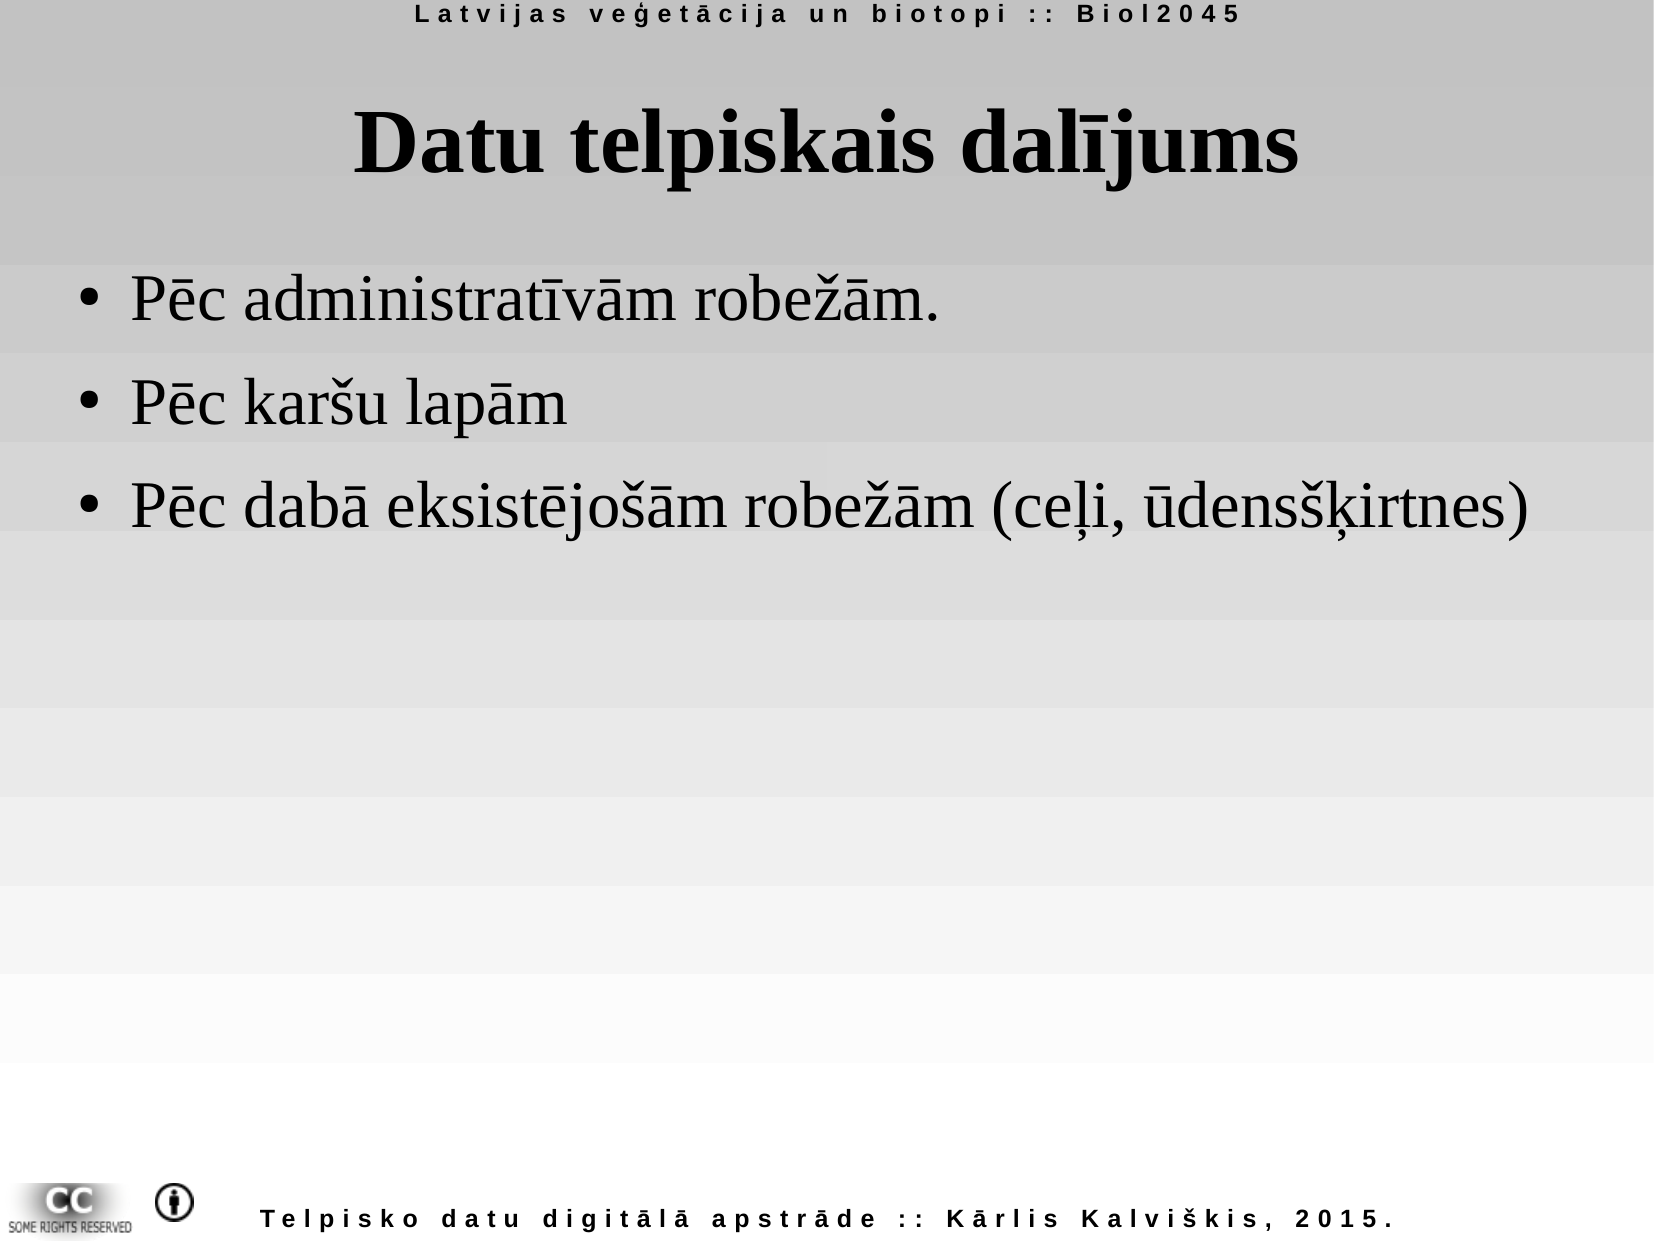

# Datu telpiskais dalījums
Pēc administratīvām robežām.
Pēc karšu lapām
Pēc dabā eksistējošām robežām (ceļi, ūdensšķirtnes)